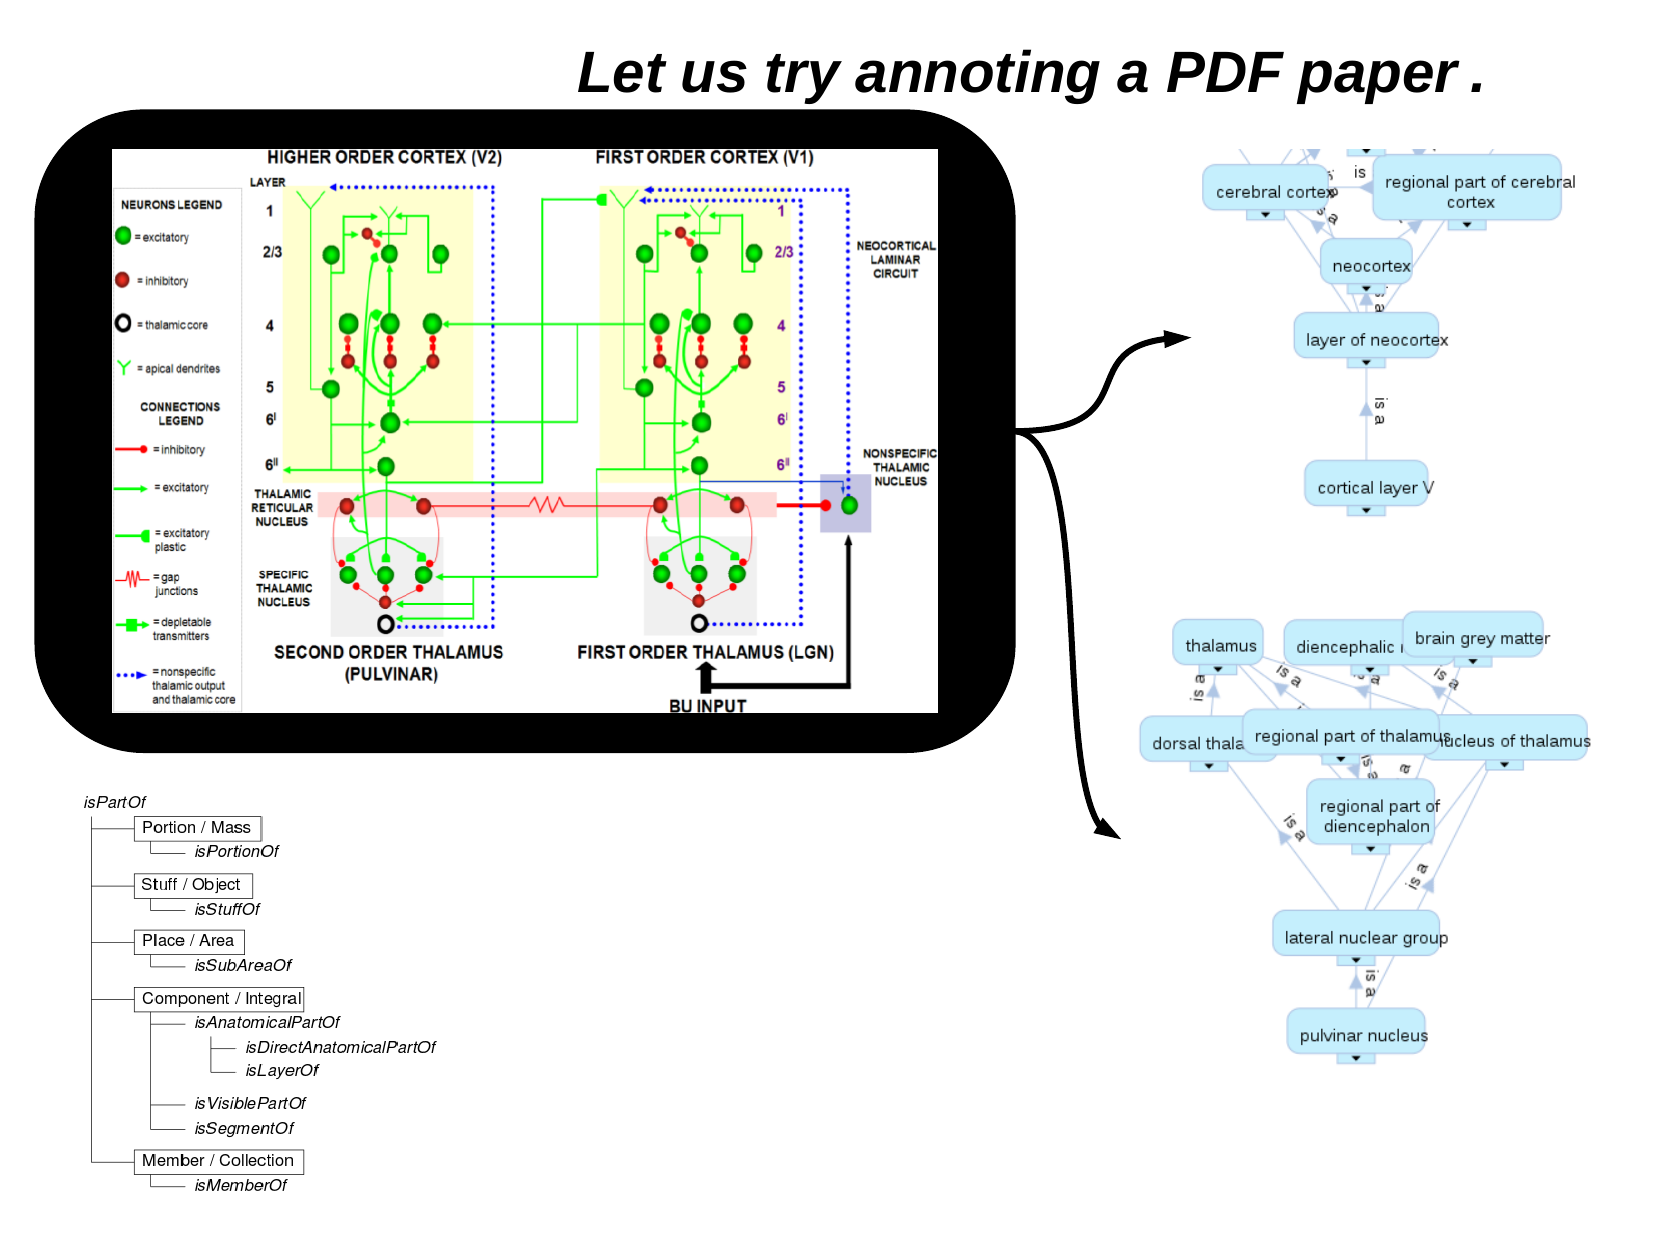

Let us try annoting a PDF paper .